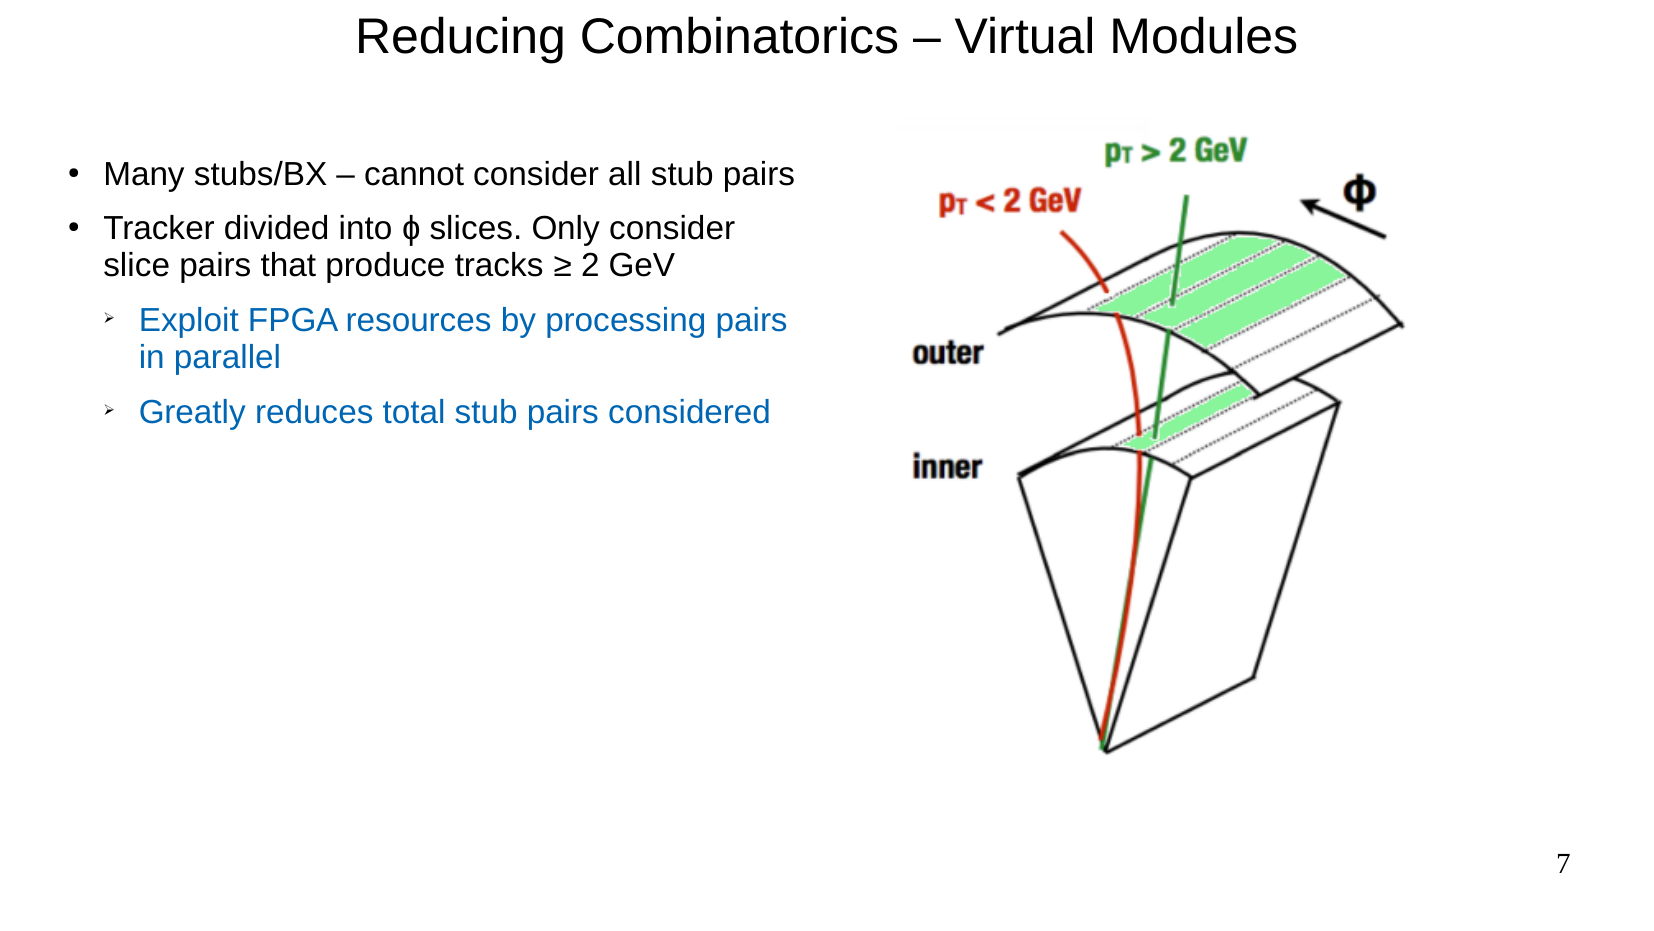

# Reducing Combinatorics – Virtual Modules
Many stubs/BX – cannot consider all stub pairs
Tracker divided into ɸ slices. Only consider slice pairs that produce tracks ≥ 2 GeV
Exploit FPGA resources by processing pairs in parallel
Greatly reduces total stub pairs considered
7